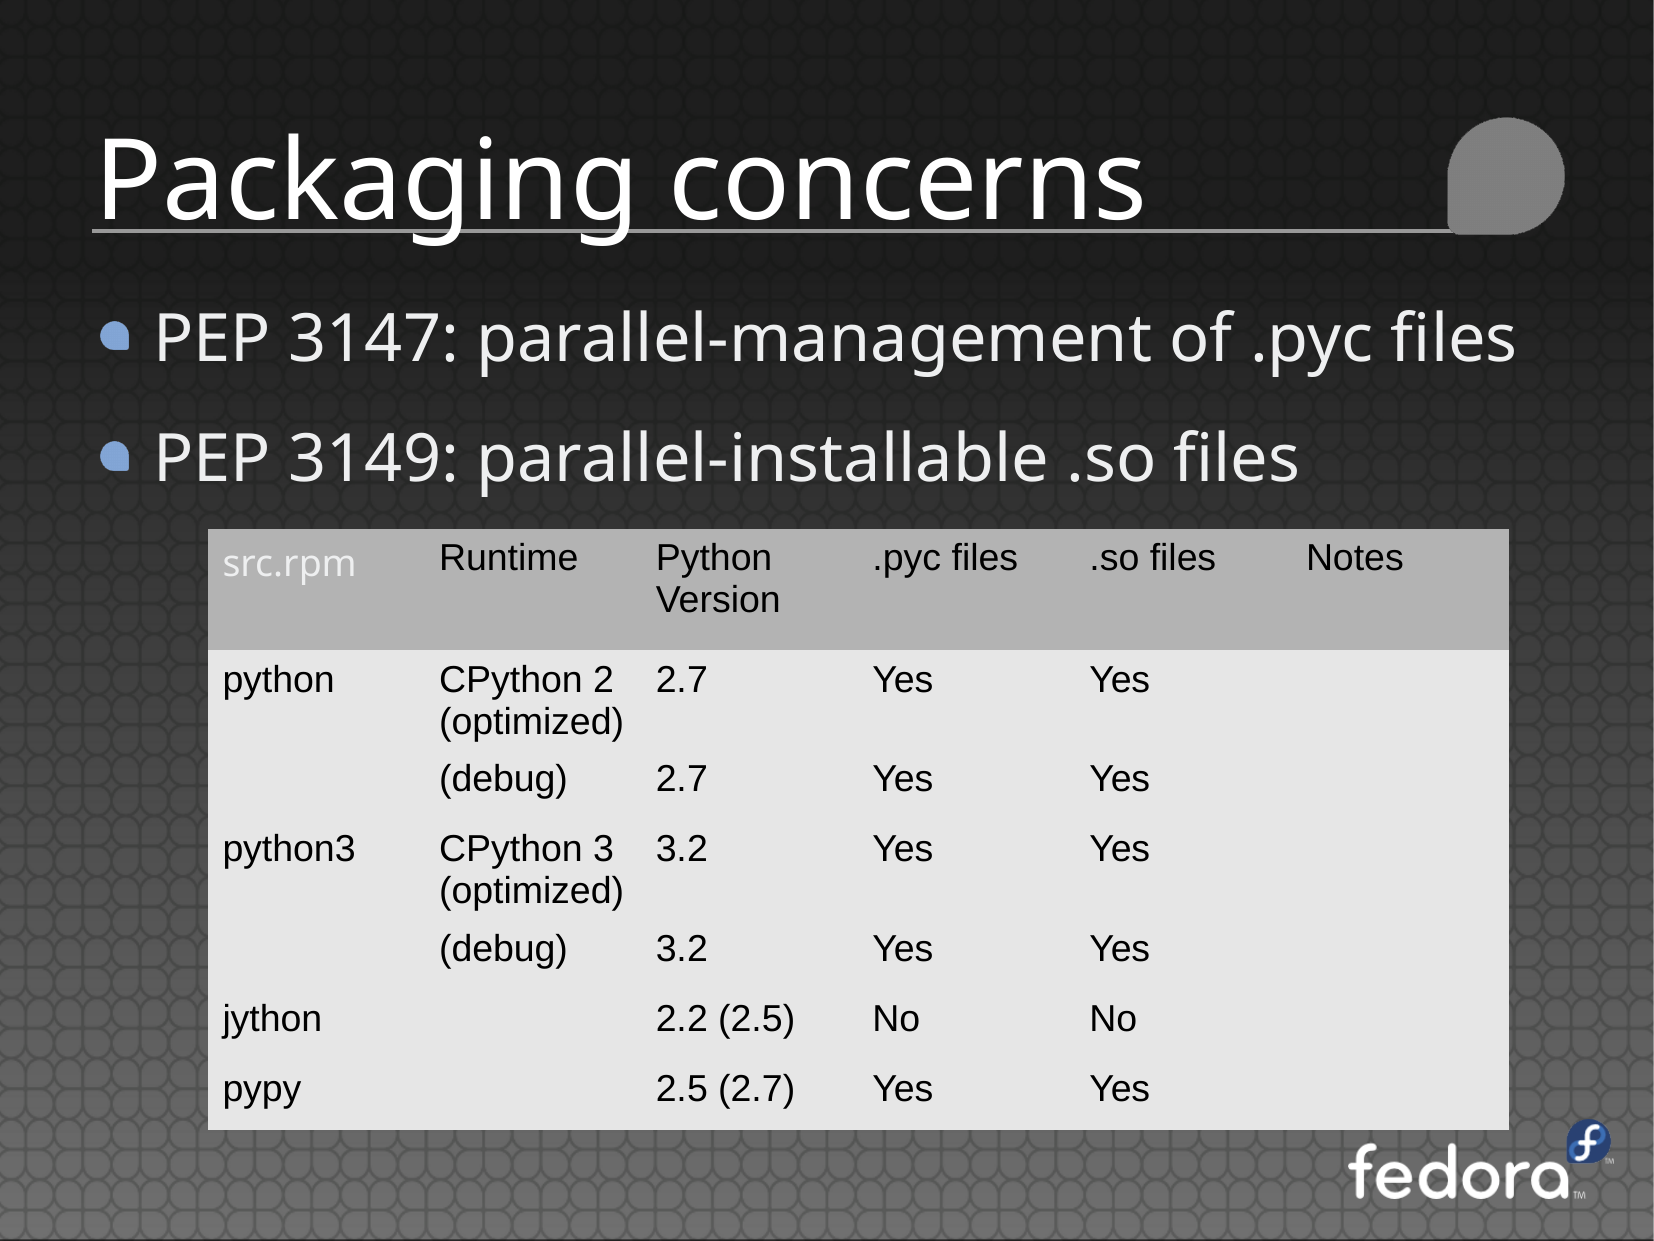

Packaging concerns
# PEP 3147: parallel-management of .pyc files
PEP 3149: parallel-installable .so files
| src.rpm | Runtime | Python Version | .pyc files | .so files | Notes |
| --- | --- | --- | --- | --- | --- |
| python | CPython 2 (optimized) | 2.7 | Yes | Yes | |
| | (debug) | 2.7 | Yes | Yes | |
| python3 | CPython 3 (optimized) | 3.2 | Yes | Yes | |
| | (debug) | 3.2 | Yes | Yes | |
| jython | | 2.2 (2.5) | No | No | |
| pypy | | 2.5 (2.7) | Yes | Yes | |